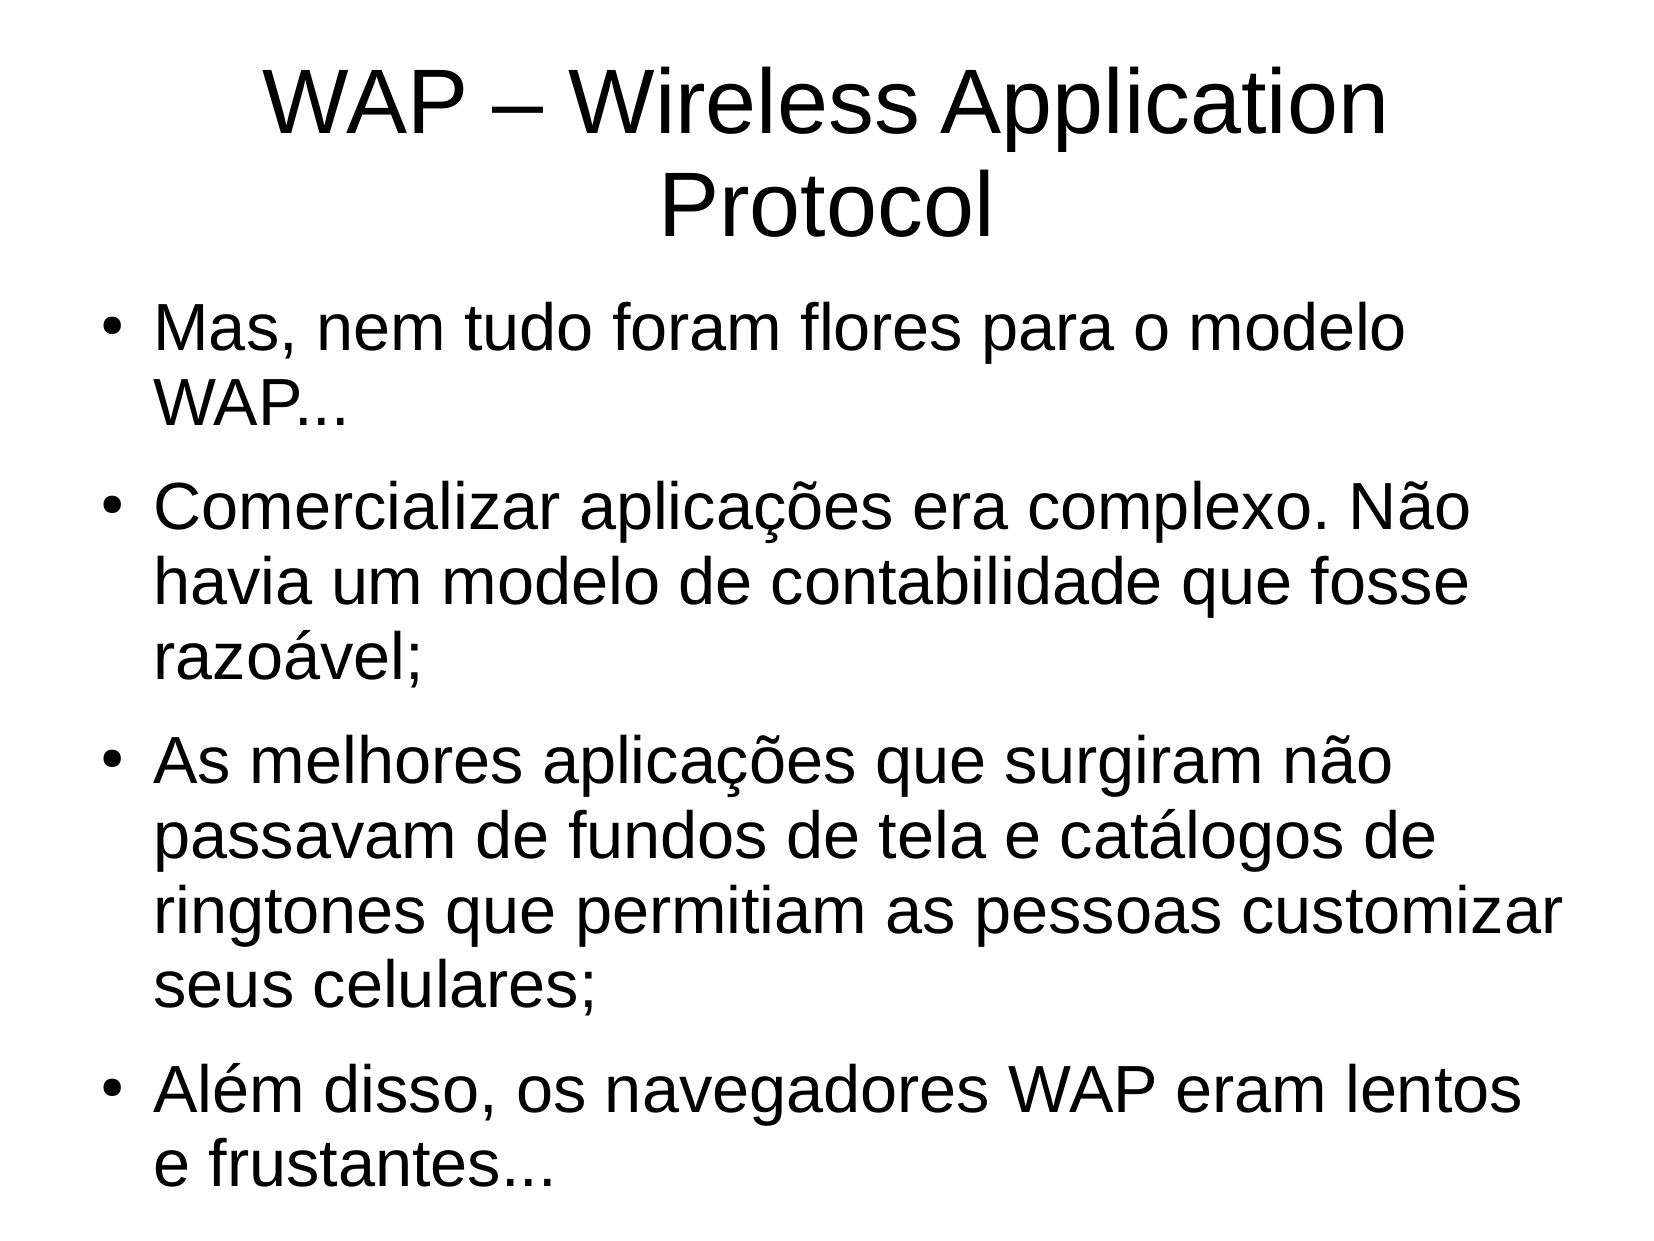

# WAP – Wireless Application Protocol
Mas, nem tudo foram flores para o modelo WAP...
Comercializar aplicações era complexo. Não havia um modelo de contabilidade que fosse razoável;
As melhores aplicações que surgiram não passavam de fundos de tela e catálogos de ringtones que permitiam as pessoas customizar seus celulares;
Além disso, os navegadores WAP eram lentos e frustantes...